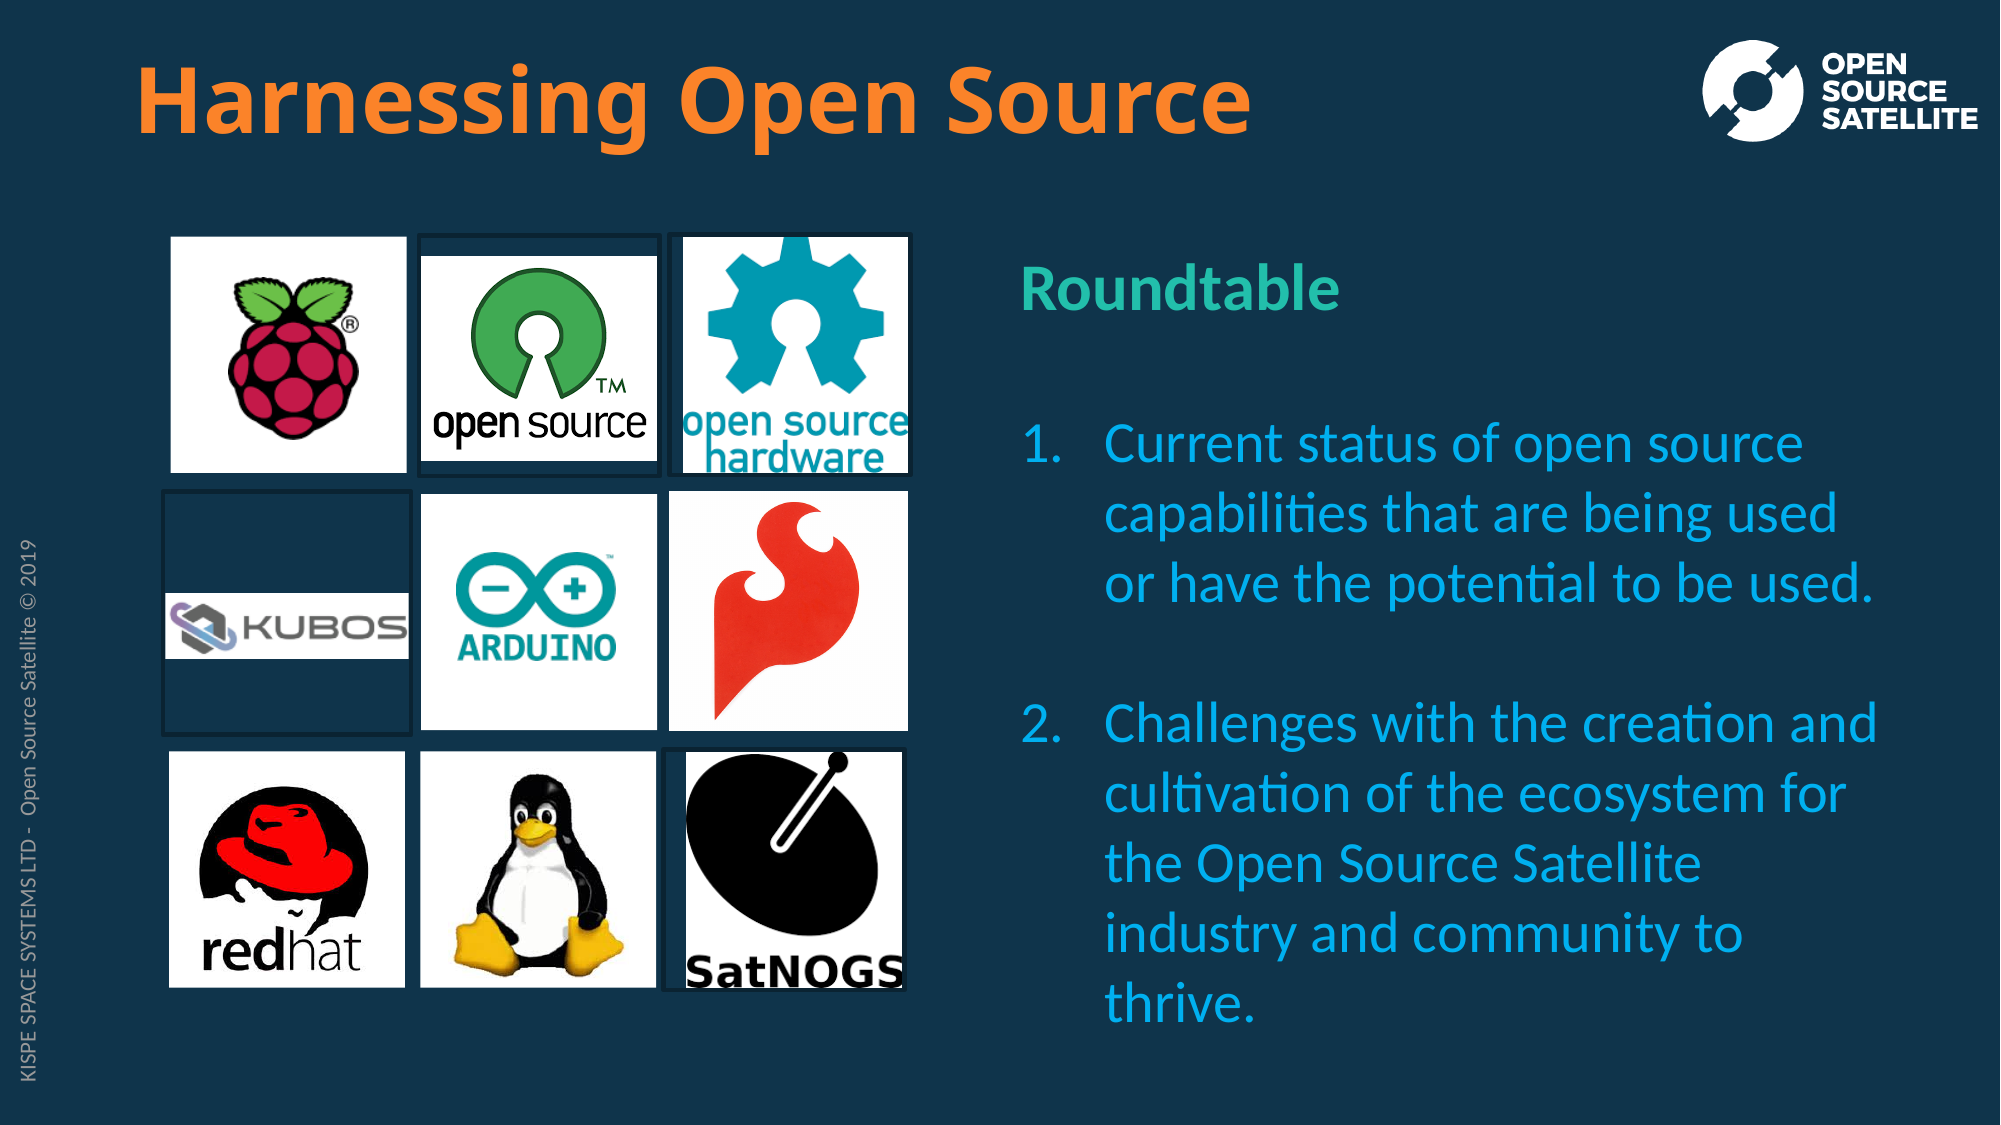

Harnessing Open Source
Roundtable
Current status of open source
capabilities that are being used
or have the potential to be used.
Challenges with the creation and
cultivation of the ecosystem for
the Open Source Satellite
industry and community to
thrive.